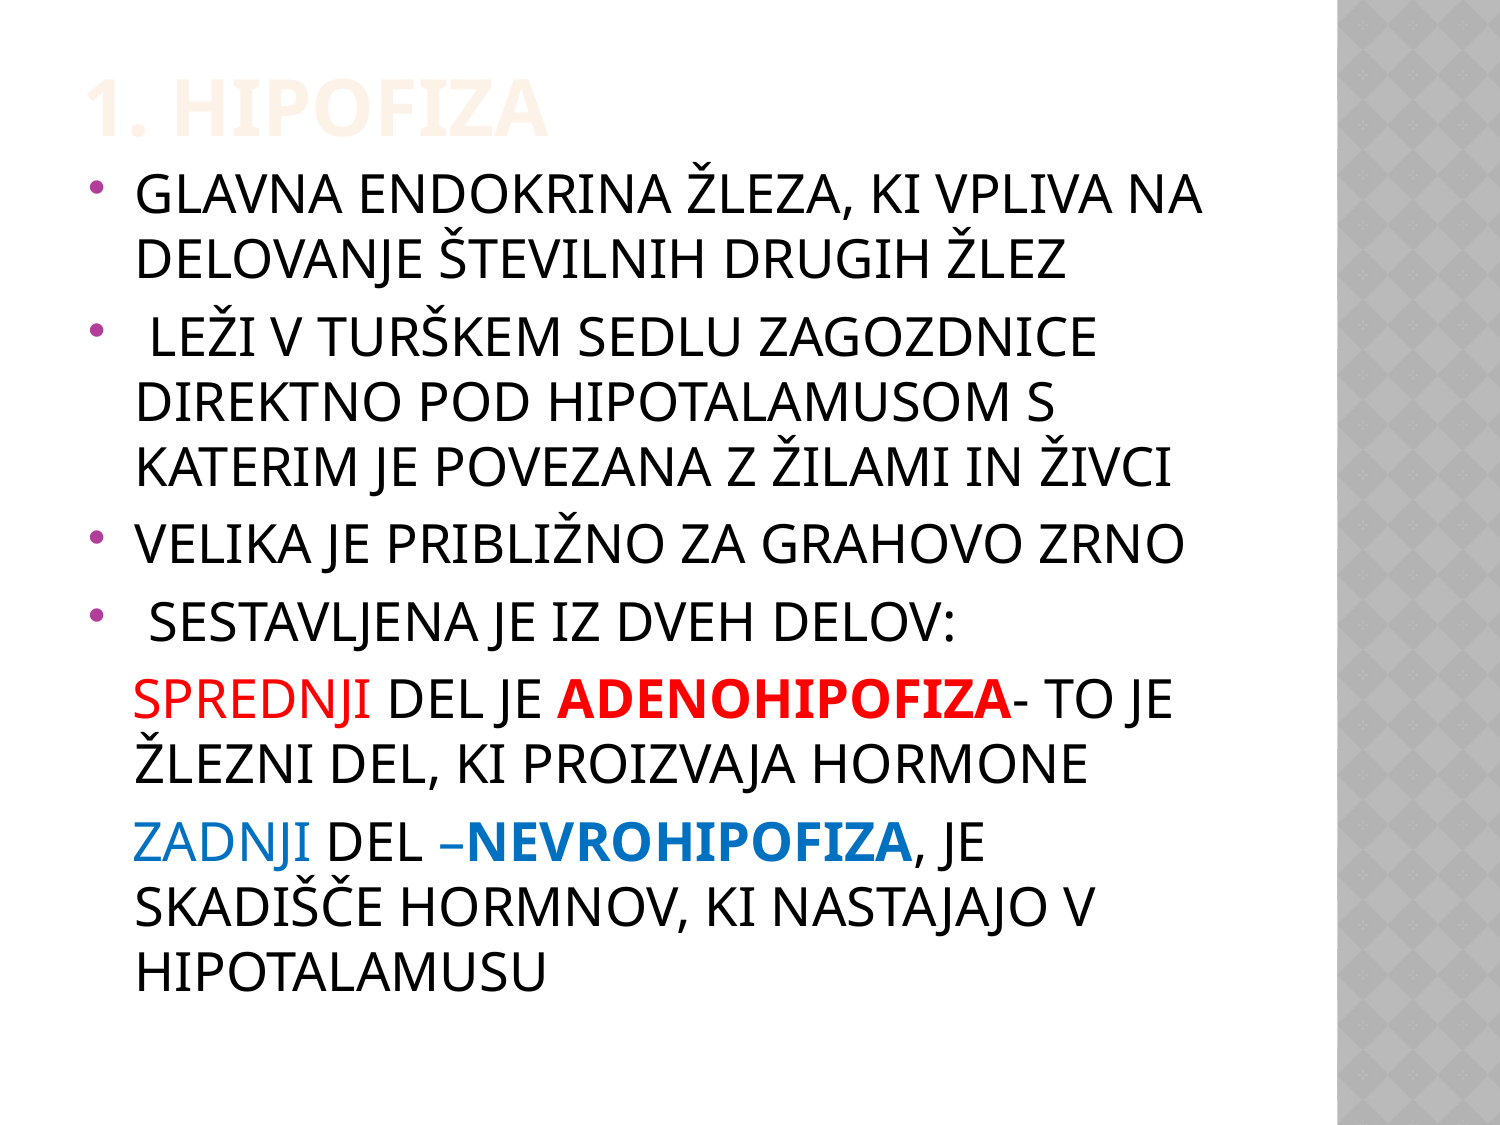

# 1. HIPOFIZA
GLAVNA ENDOKRINA ŽLEZA, KI VPLIVA NA DELOVANJE ŠTEVILNIH DRUGIH ŽLEZ
 LEŽI V TURŠKEM SEDLU ZAGOZDNICE DIREKTNO POD HIPOTALAMUSOM S KATERIM JE POVEZANA Z ŽILAMI IN ŽIVCI
VELIKA JE PRIBLIŽNO ZA GRAHOVO ZRNO
 SESTAVLJENA JE IZ DVEH DELOV:
 SPREDNJI DEL JE ADENOHIPOFIZA- TO JE ŽLEZNI DEL, KI PROIZVAJA HORMONE
 ZADNJI DEL –NEVROHIPOFIZA, JE SKADIŠČE HORMNOV, KI NASTAJAJO V HIPOTALAMUSU